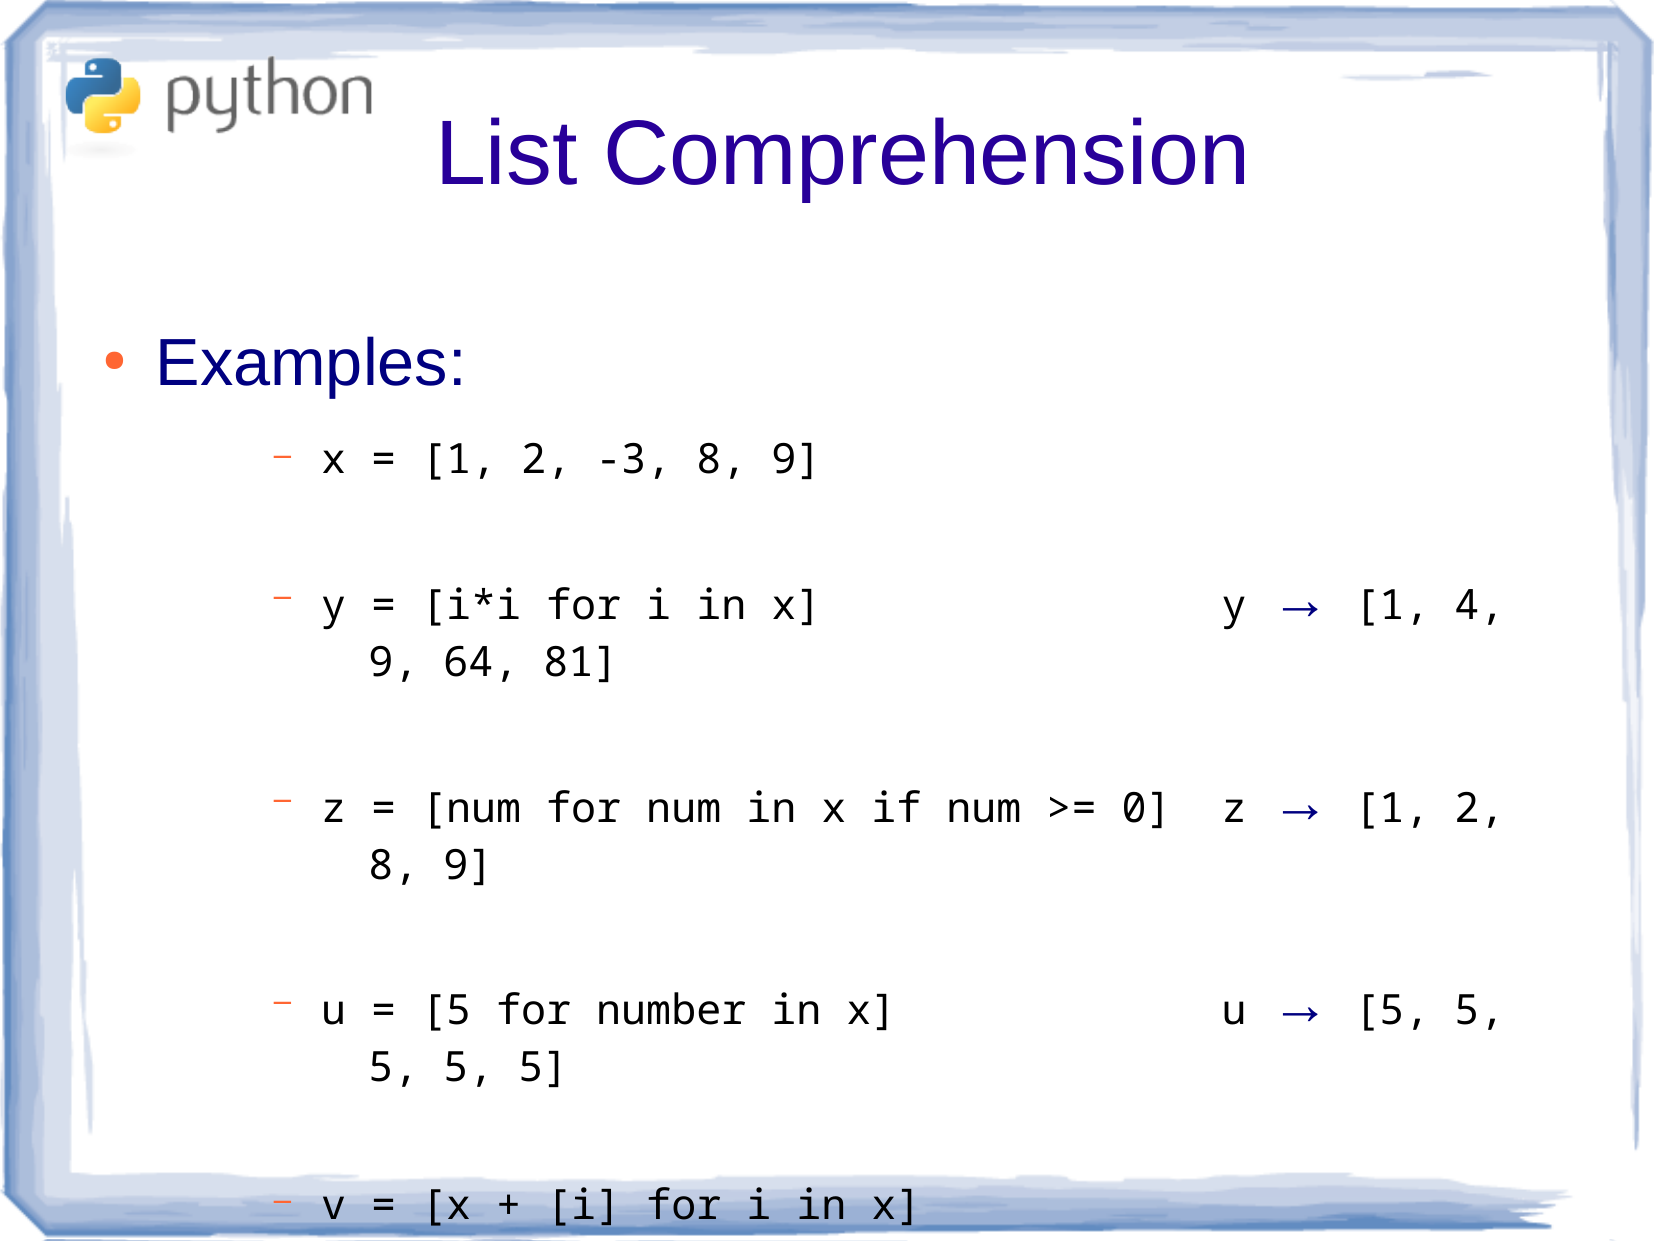

# List Comprehension
Examples:
x = [1, 2, -3, 8, 9]
y = [i*i for i in x] y → [1, 4, 9, 64, 81]
z = [num for num in x if num >= 0] z → [1, 2, 8, 9]
u = [5 for number in x] u → [5, 5, 5, 5, 5]
v = [x + [i] for i in x]
v → [[1, 2, -3, 8, 9, 1], [1, 2, -3, 8, 9, 2],
 [1, 2, -3, 8, 9, -3], [1, 2, -3, 8, 9, 8],
 [1, 2, -3, 8, 9, 9]]